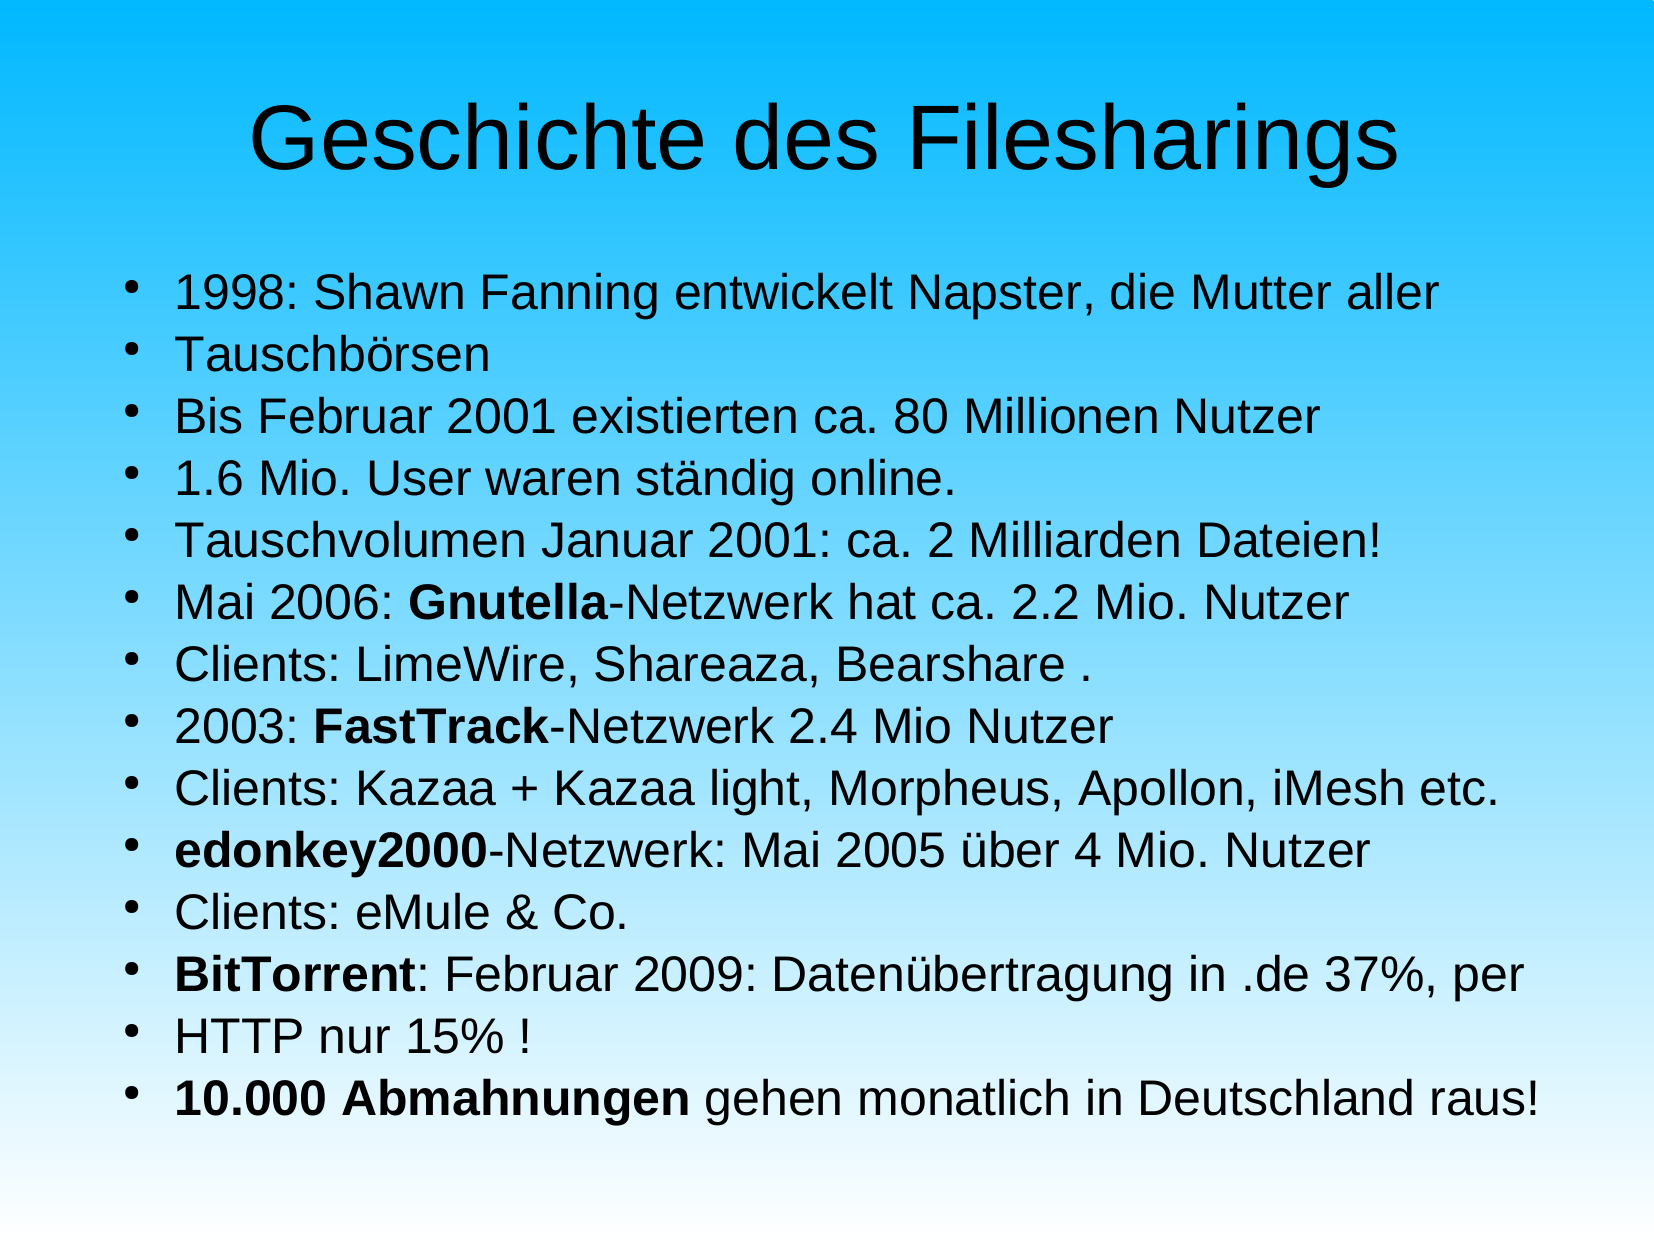

# Geschichte des Filesharings
1998: Shawn Fanning entwickelt Napster, die Mutter aller
Tauschbörsen
Bis Februar 2001 existierten ca. 80 Millionen Nutzer
1.6 Mio. User waren ständig online.
Tauschvolumen Januar 2001: ca. 2 Milliarden Dateien!
Mai 2006: Gnutella-Netzwerk hat ca. 2.2 Mio. Nutzer
Clients: LimeWire, Shareaza, Bearshare .
2003: FastTrack-Netzwerk 2.4 Mio Nutzer
Clients: Kazaa + Kazaa light, Morpheus, Apollon, iMesh etc.
edonkey2000-Netzwerk: Mai 2005 über 4 Mio. Nutzer
Clients: eMule & Co.
BitTorrent: Februar 2009: Datenübertragung in .de 37%, per
HTTP nur 15% !
10.000 Abmahnungen gehen monatlich in Deutschland raus!